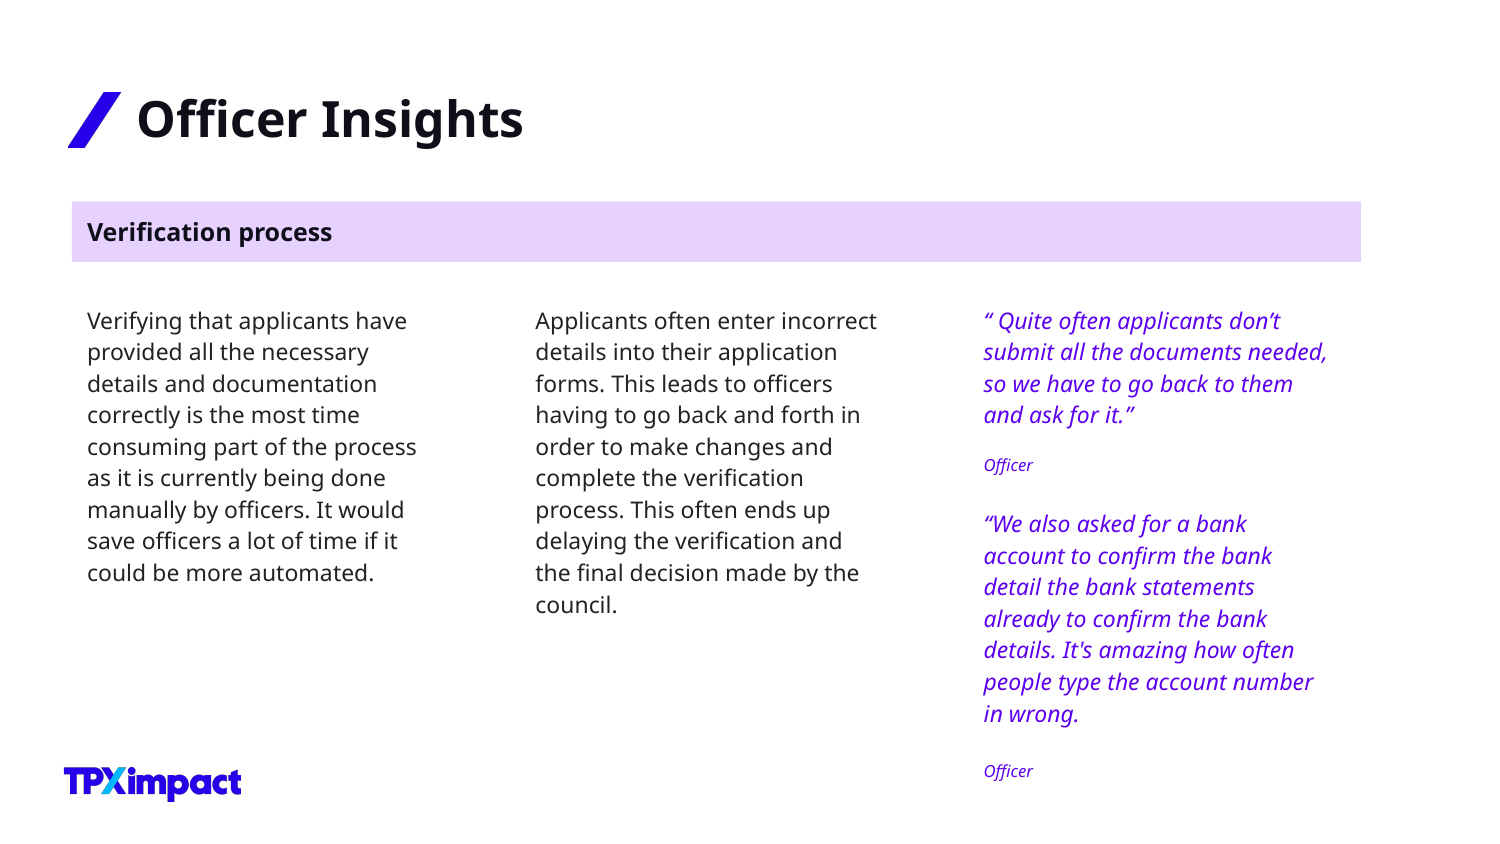

# Officer Insights
Verification process
Verifying that applicants have provided all the necessary details and documentation correctly is the most time consuming part of the process as it is currently being done manually by officers. It would save officers a lot of time if it could be more automated.
Applicants often enter incorrect details into their application forms. This leads to officers having to go back and forth in order to make changes and complete the verification process. This often ends up delaying the verification and the final decision made by the council.
“ Quite often applicants don’t submit all the documents needed, so we have to go back to them and ask for it.”
Officer
“We also asked for a bank account to confirm the bank detail the bank statements already to confirm the bank details. It's amazing how often people type the account number in wrong.
Officer